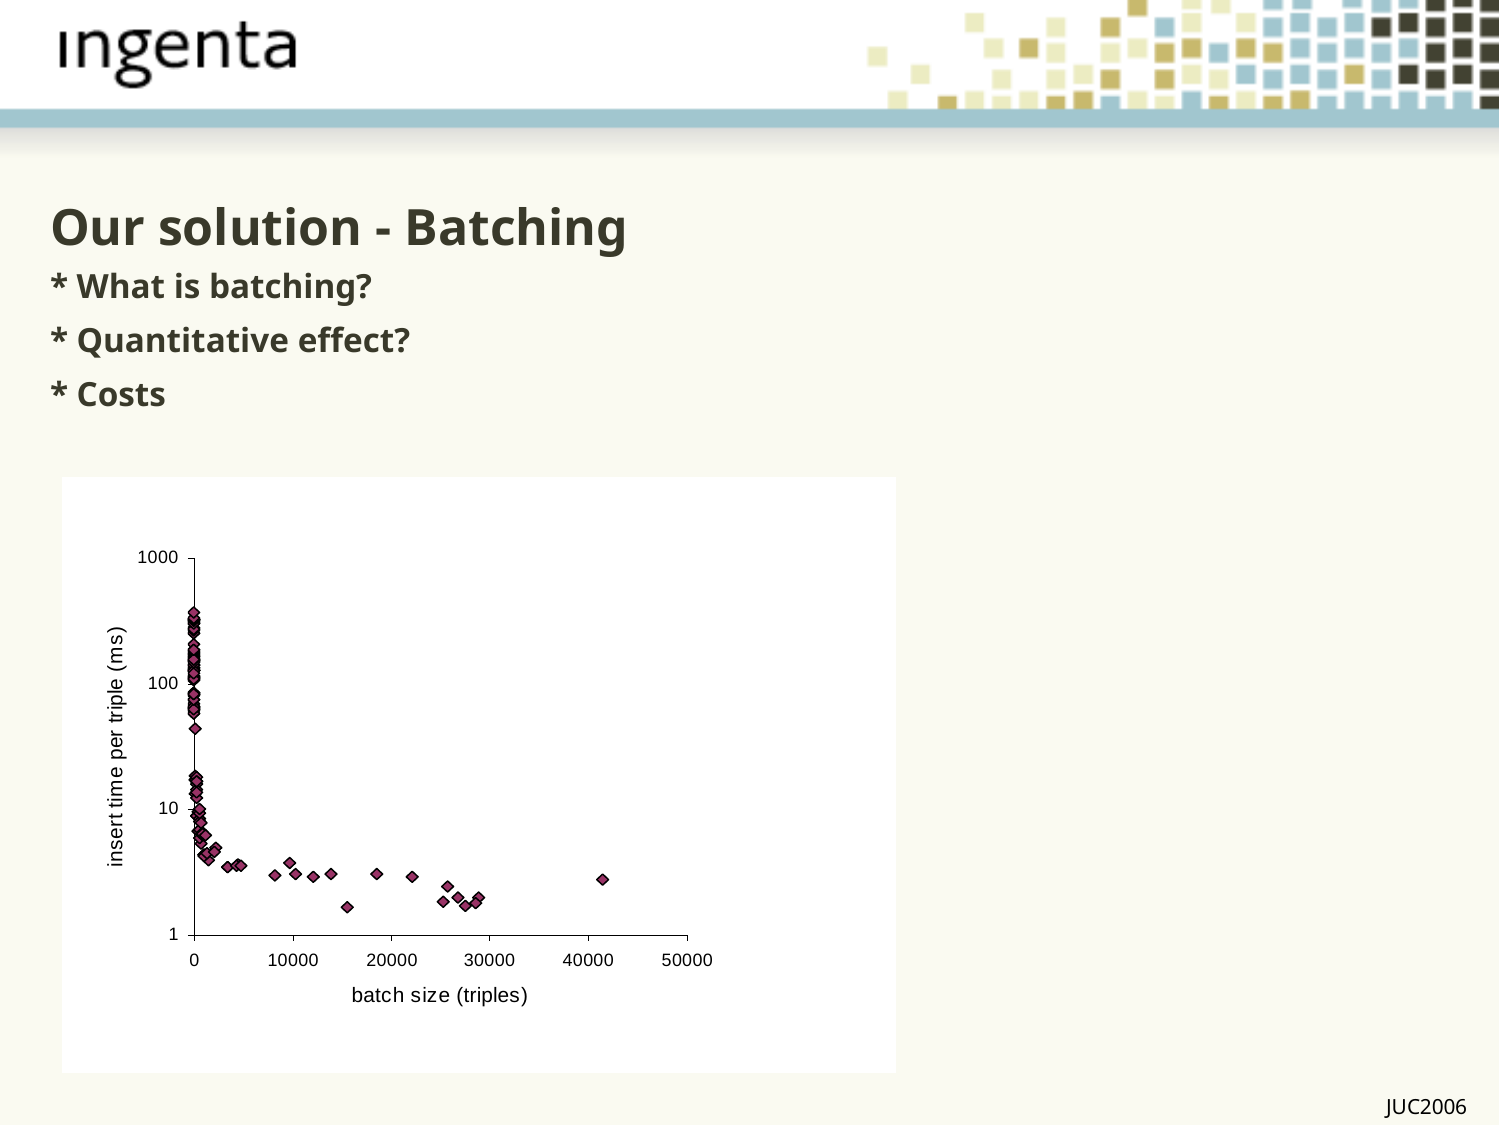

# Our solution - Batching
* What is batching?
* Quantitative effect?
* Costs